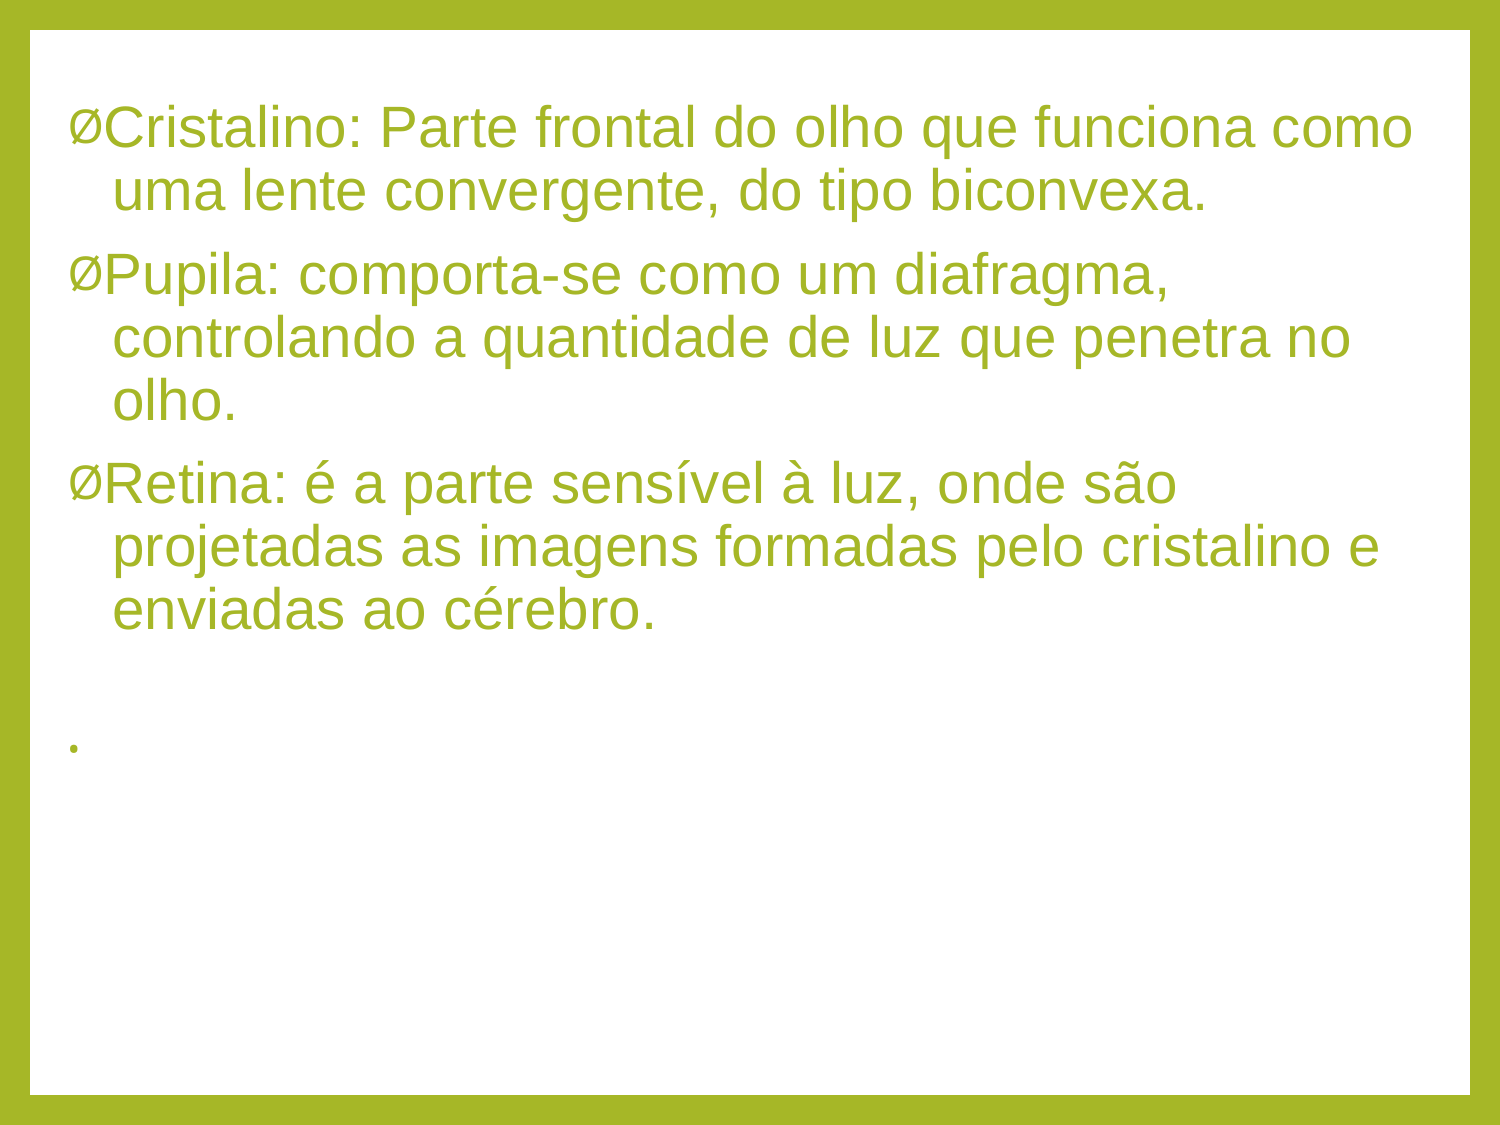

# Cristalino: Parte frontal do olho que funciona como uma lente convergente, do tipo biconvexa.
Pupila: comporta-se como um diafragma, controlando a quantidade de luz que penetra no olho.
Retina: é a parte sensível à luz, onde são projetadas as imagens formadas pelo cristalino e enviadas ao cérebro.